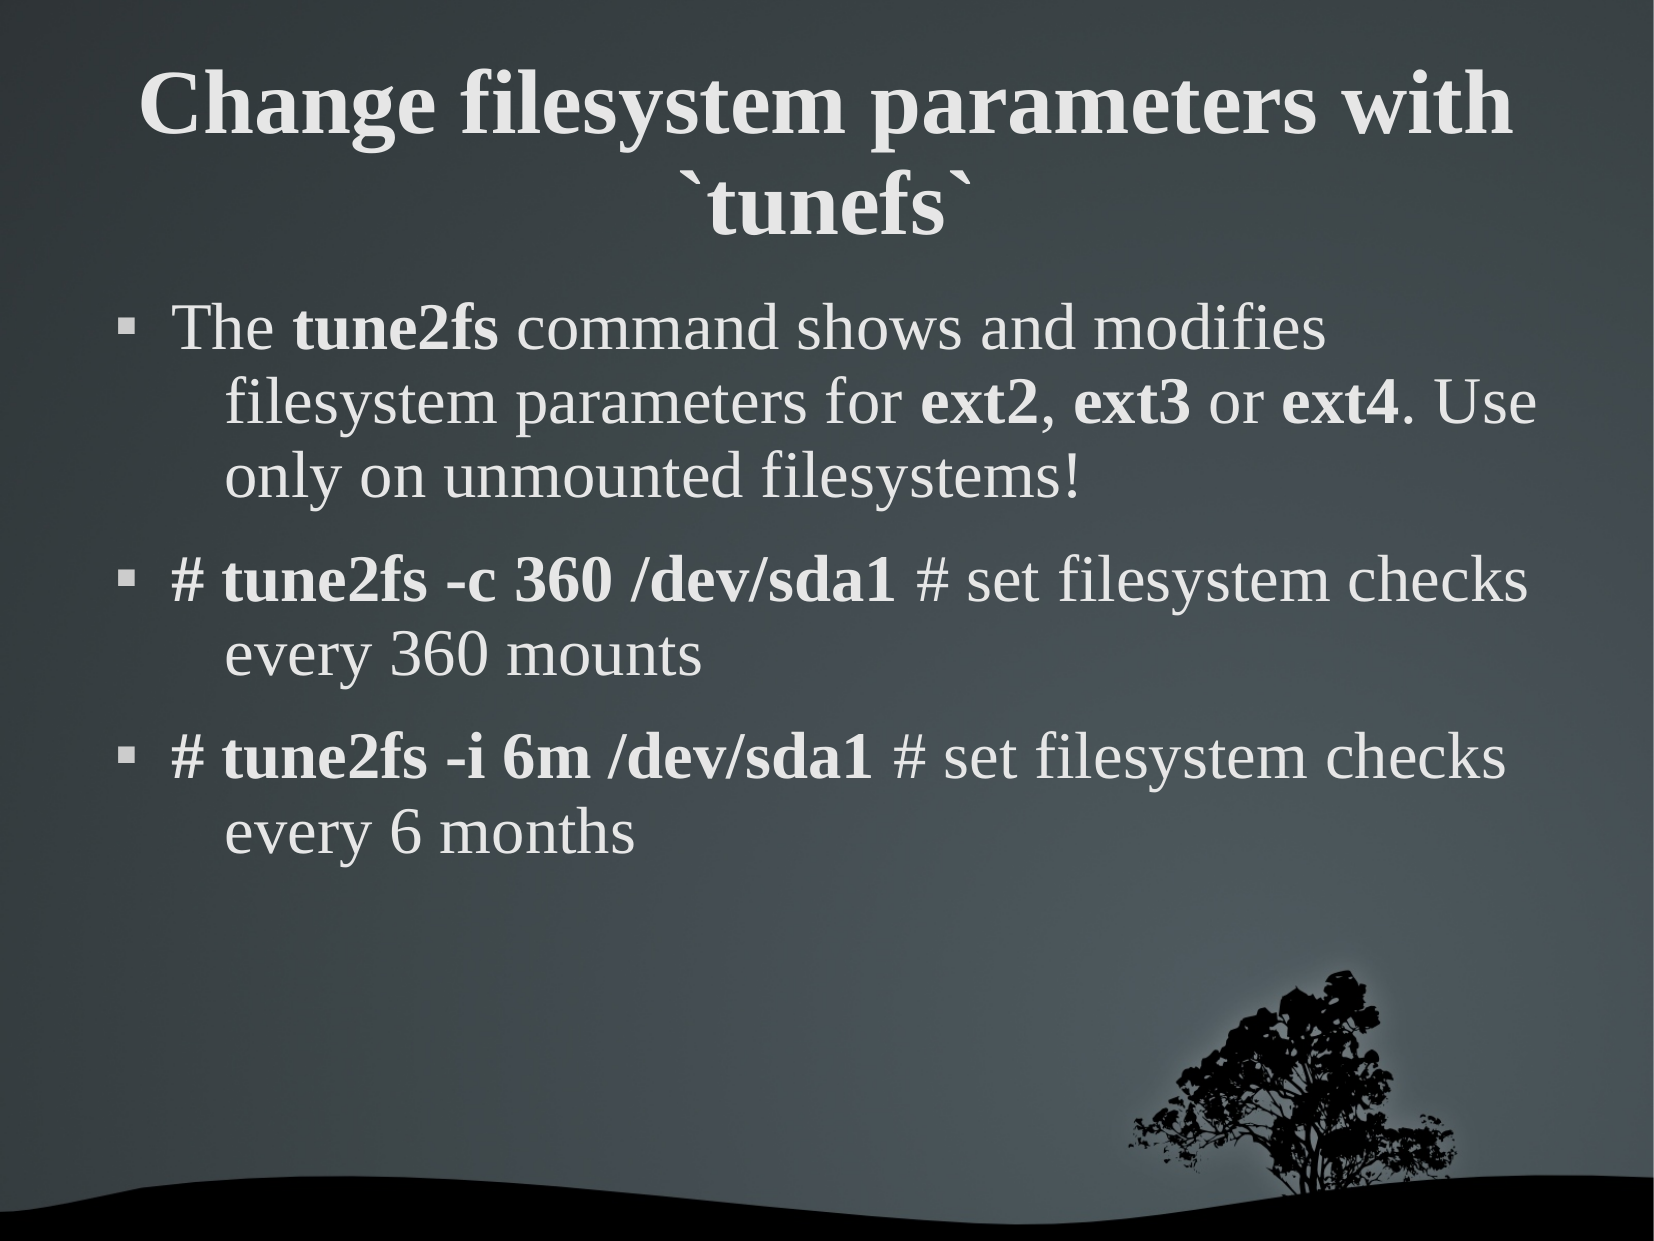

# Change filesystem parameters with `tunefs`
The tune2fs command shows and modifies filesystem parameters for ext2, ext3 or ext4. Use only on unmounted filesystems!
# tune2fs -c 360 /dev/sda1 # set filesystem checks every 360 mounts
# tune2fs -i 6m /dev/sda1 # set filesystem checks every 6 months